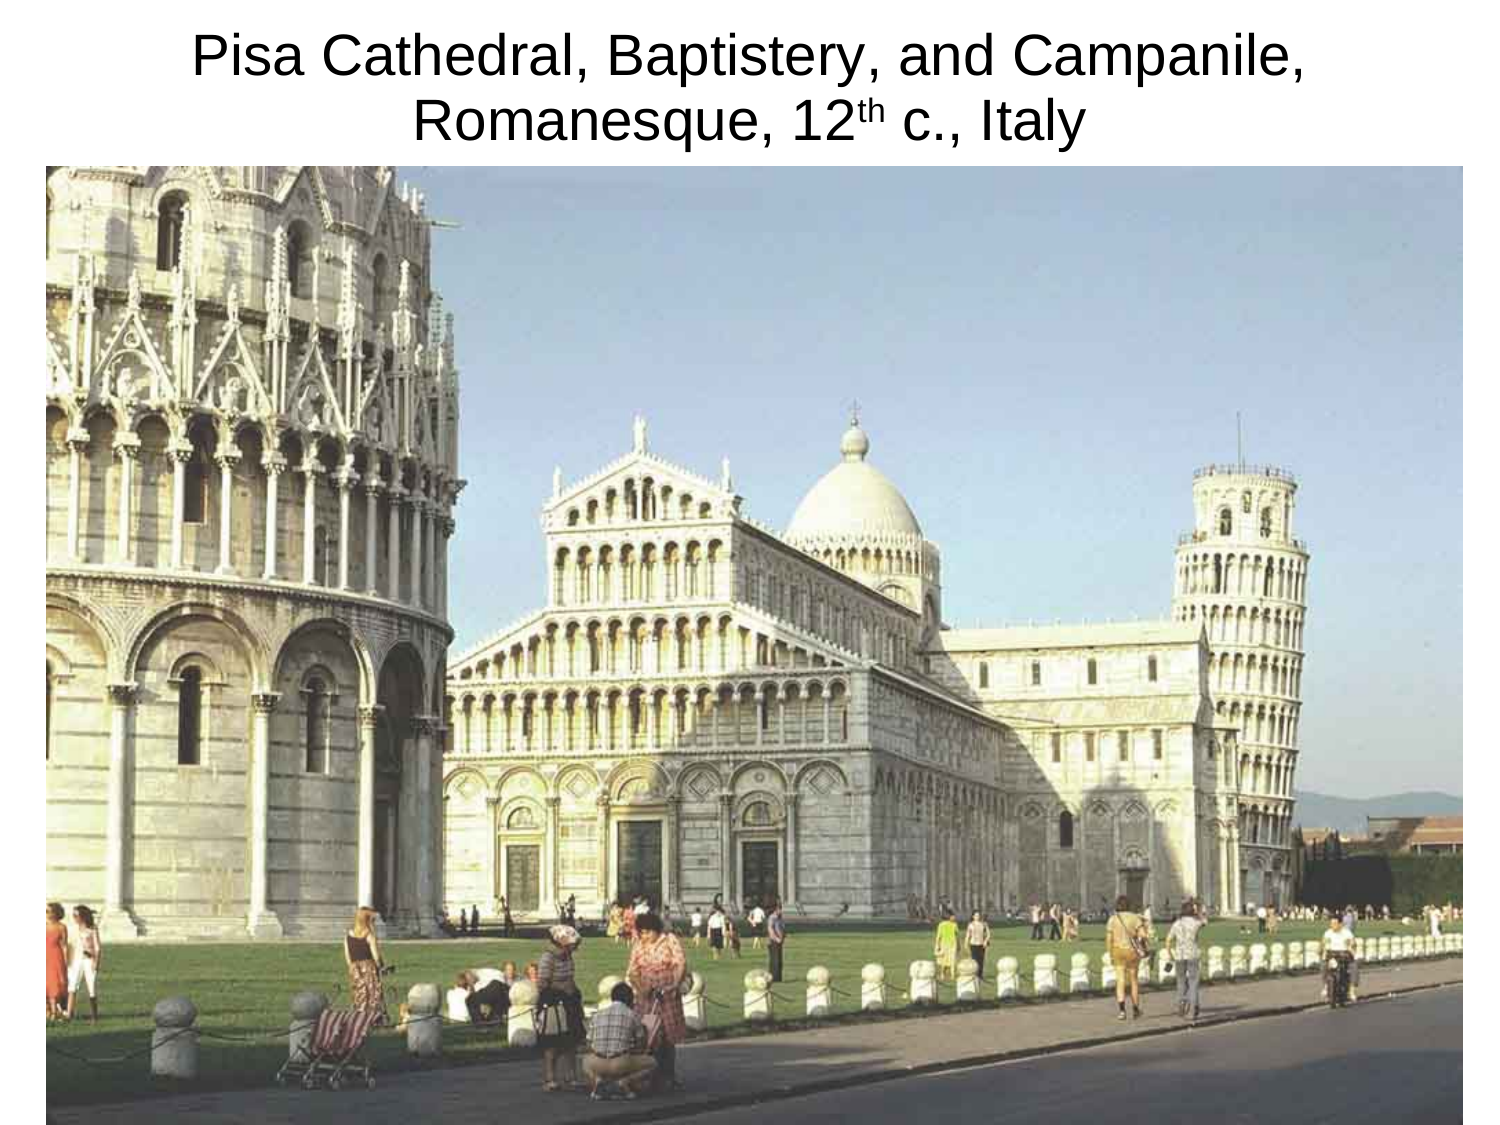

# Pisa Cathedral, Baptistery, and Campanile, Romanesque, 12th c., Italy